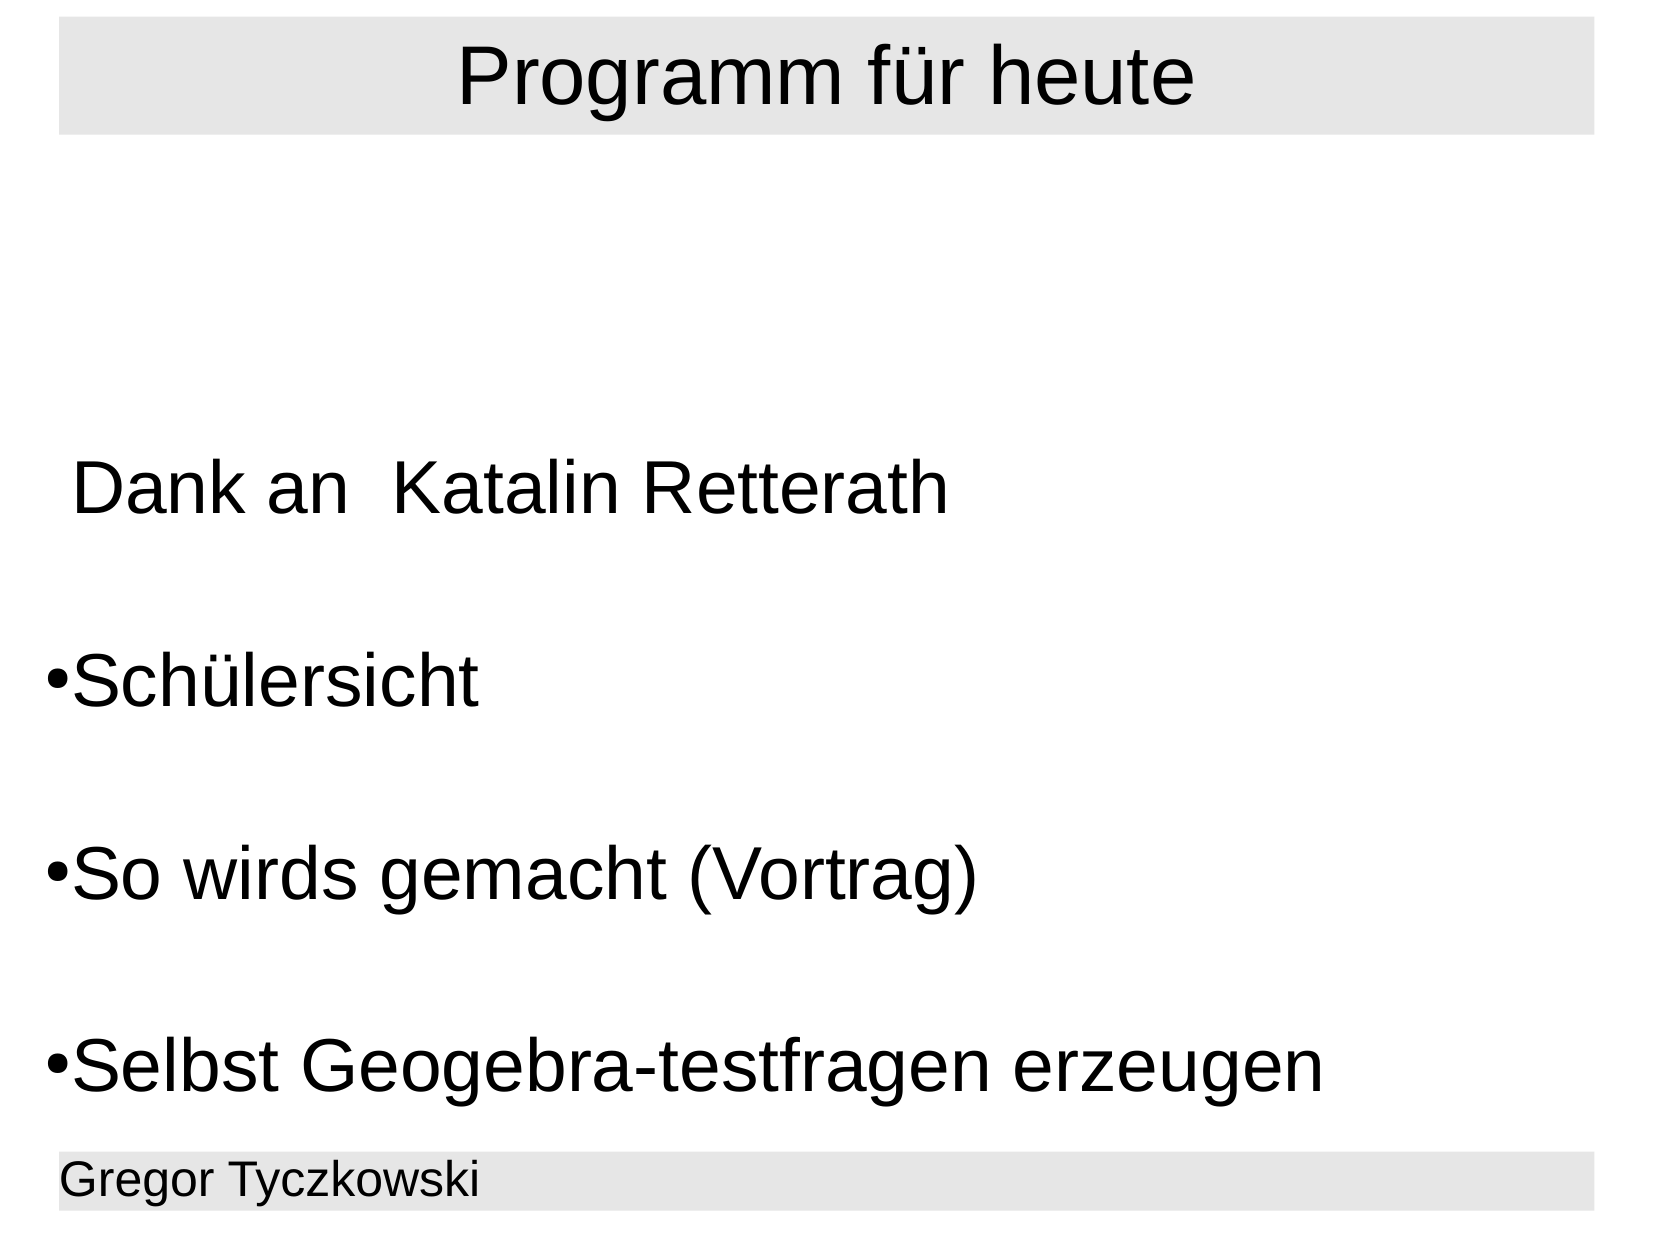

Programm für heute
Dank an Katalin Retterath
Schülersicht
So wirds gemacht (Vortrag)
Selbst Geogebra-testfragen erzeugen
# Gregor Tyczkowski